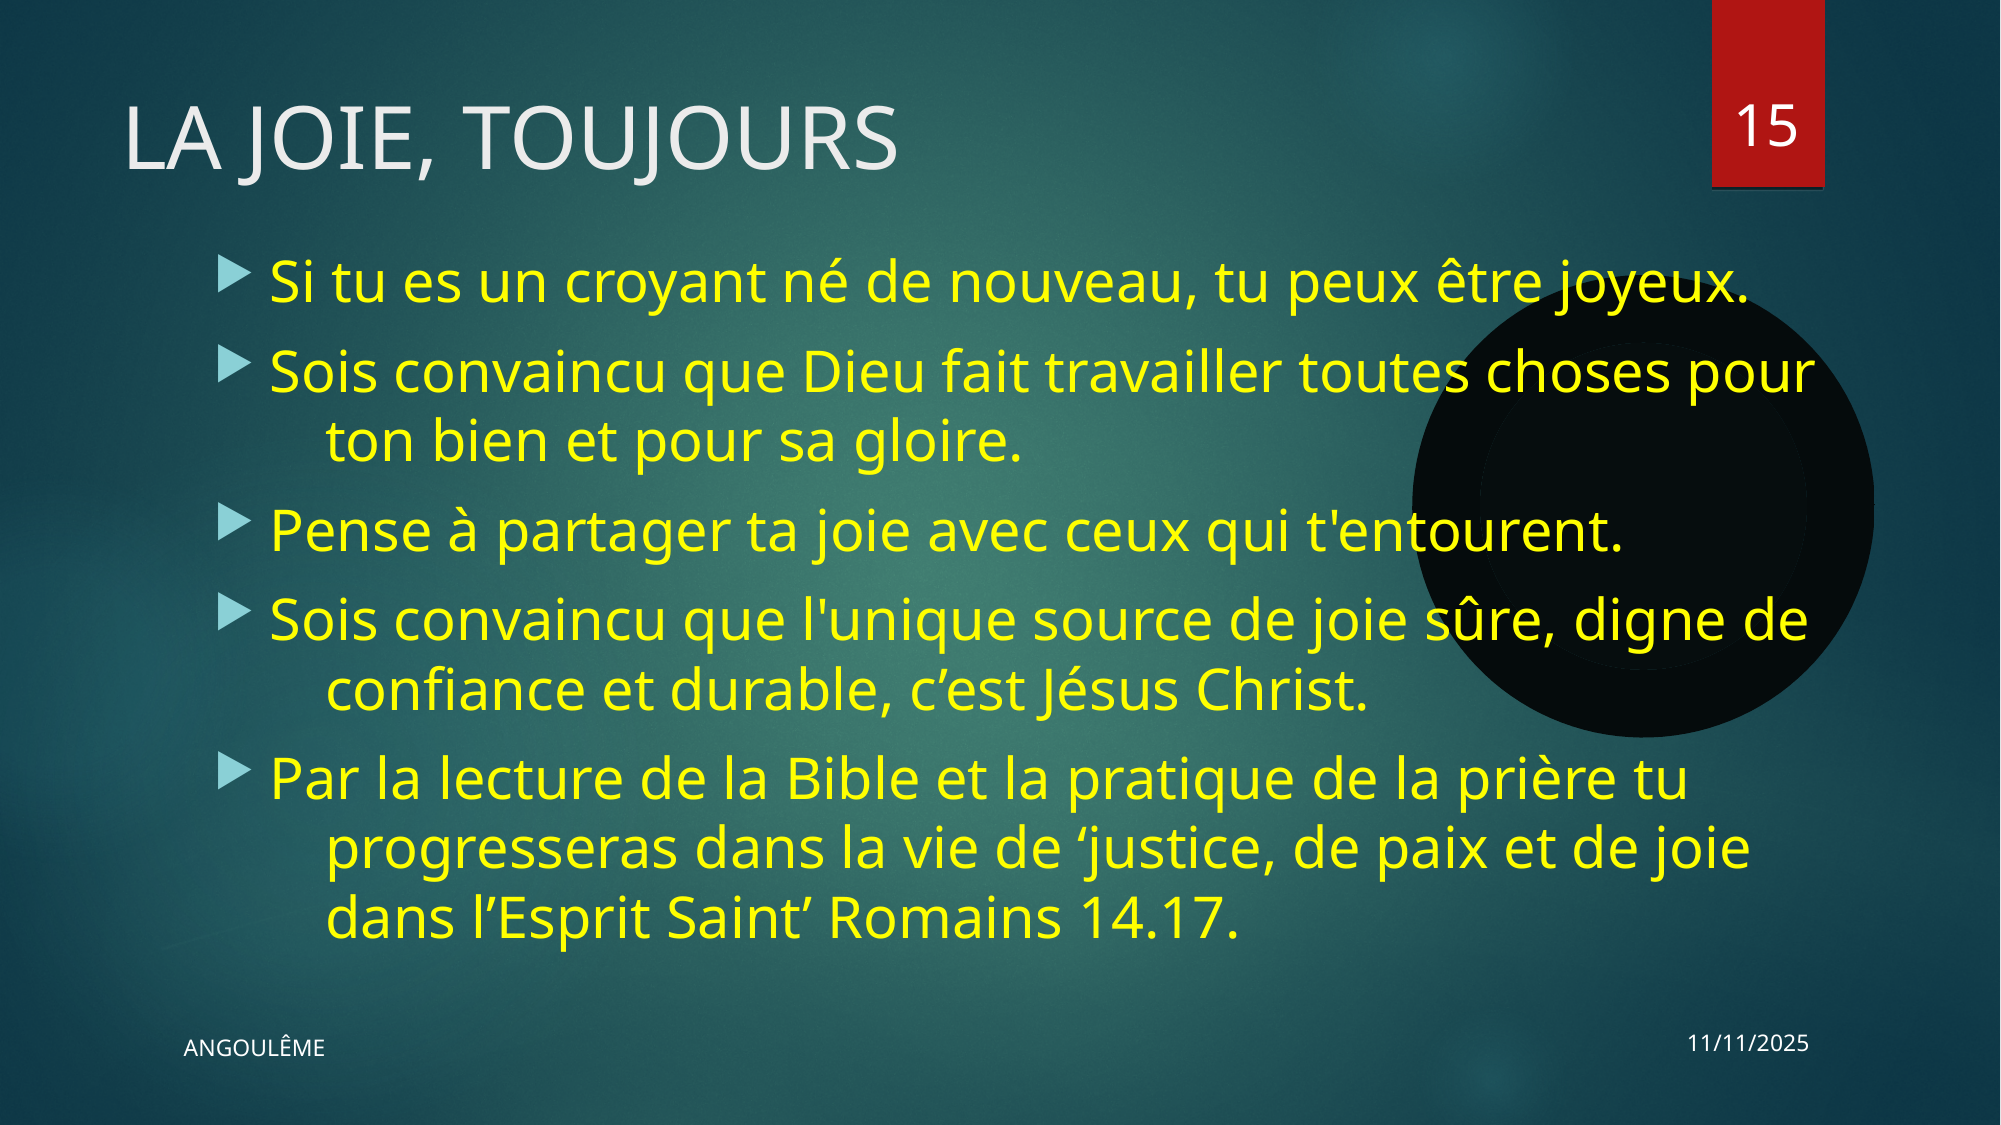

# LA JOIE, TOUJOURS
Si tu es un croyant né de nouveau, tu peux être joyeux.
Sois convaincu que Dieu fait travailler toutes choses pour ton bien et pour sa gloire.
Pense à partager ta joie avec ceux qui t'entourent.
Sois convaincu que l'unique source de joie sûre, digne de confiance et durable, c’est Jésus Christ.
Par la lecture de la Bible et la pratique de la prière tu progresseras dans la vie de ‘justice, de paix et de joie dans l’Esprit Saint’ Romains 14.17.
11/11/2025
ANGOULÊME